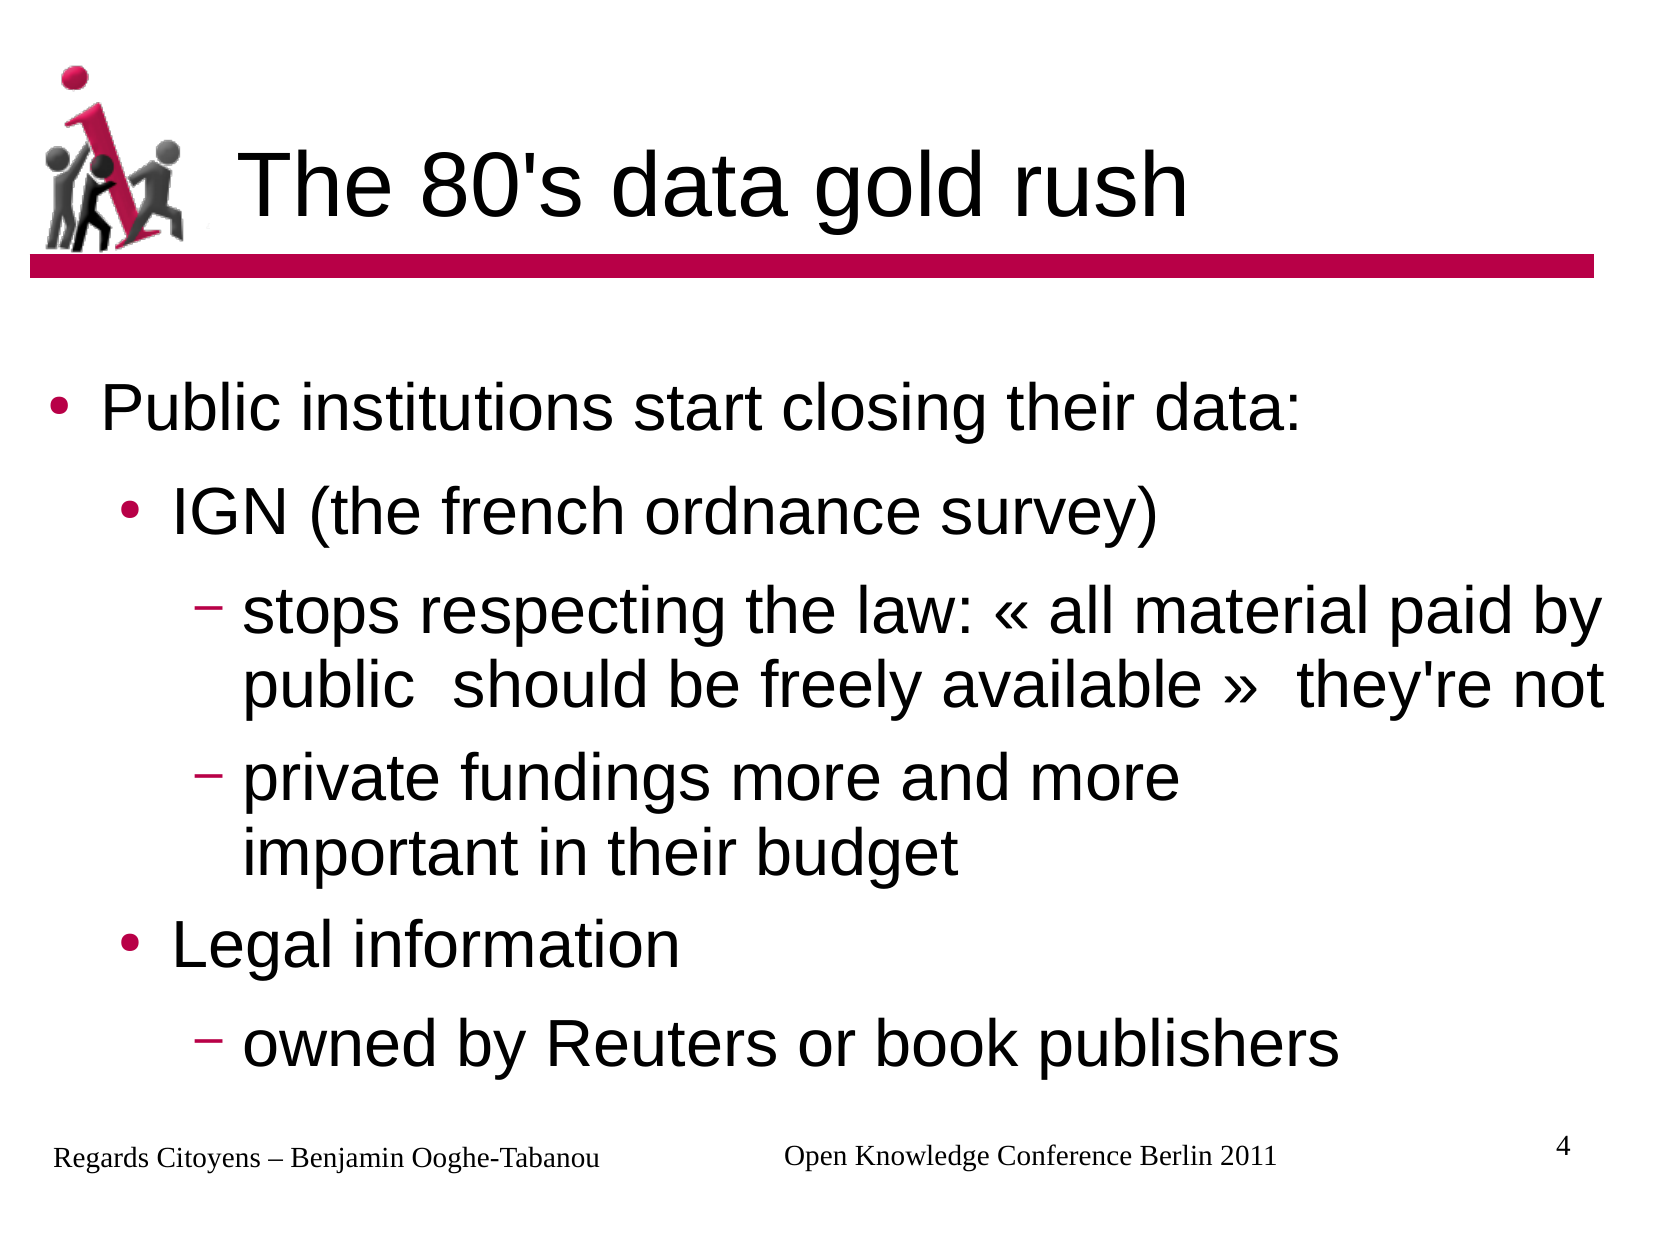

# The 80's data gold rush
Public institutions start closing their data:
IGN (the french ordnance survey)
stops respecting the law: « all material paid by public should be freely available » they're not
private fundings more and more
important in their budget
Legal information
owned by Reuters or book publishers
4
Benjamin Ooghe-Tabanou - Open Knowledge Conference Berlin 2011